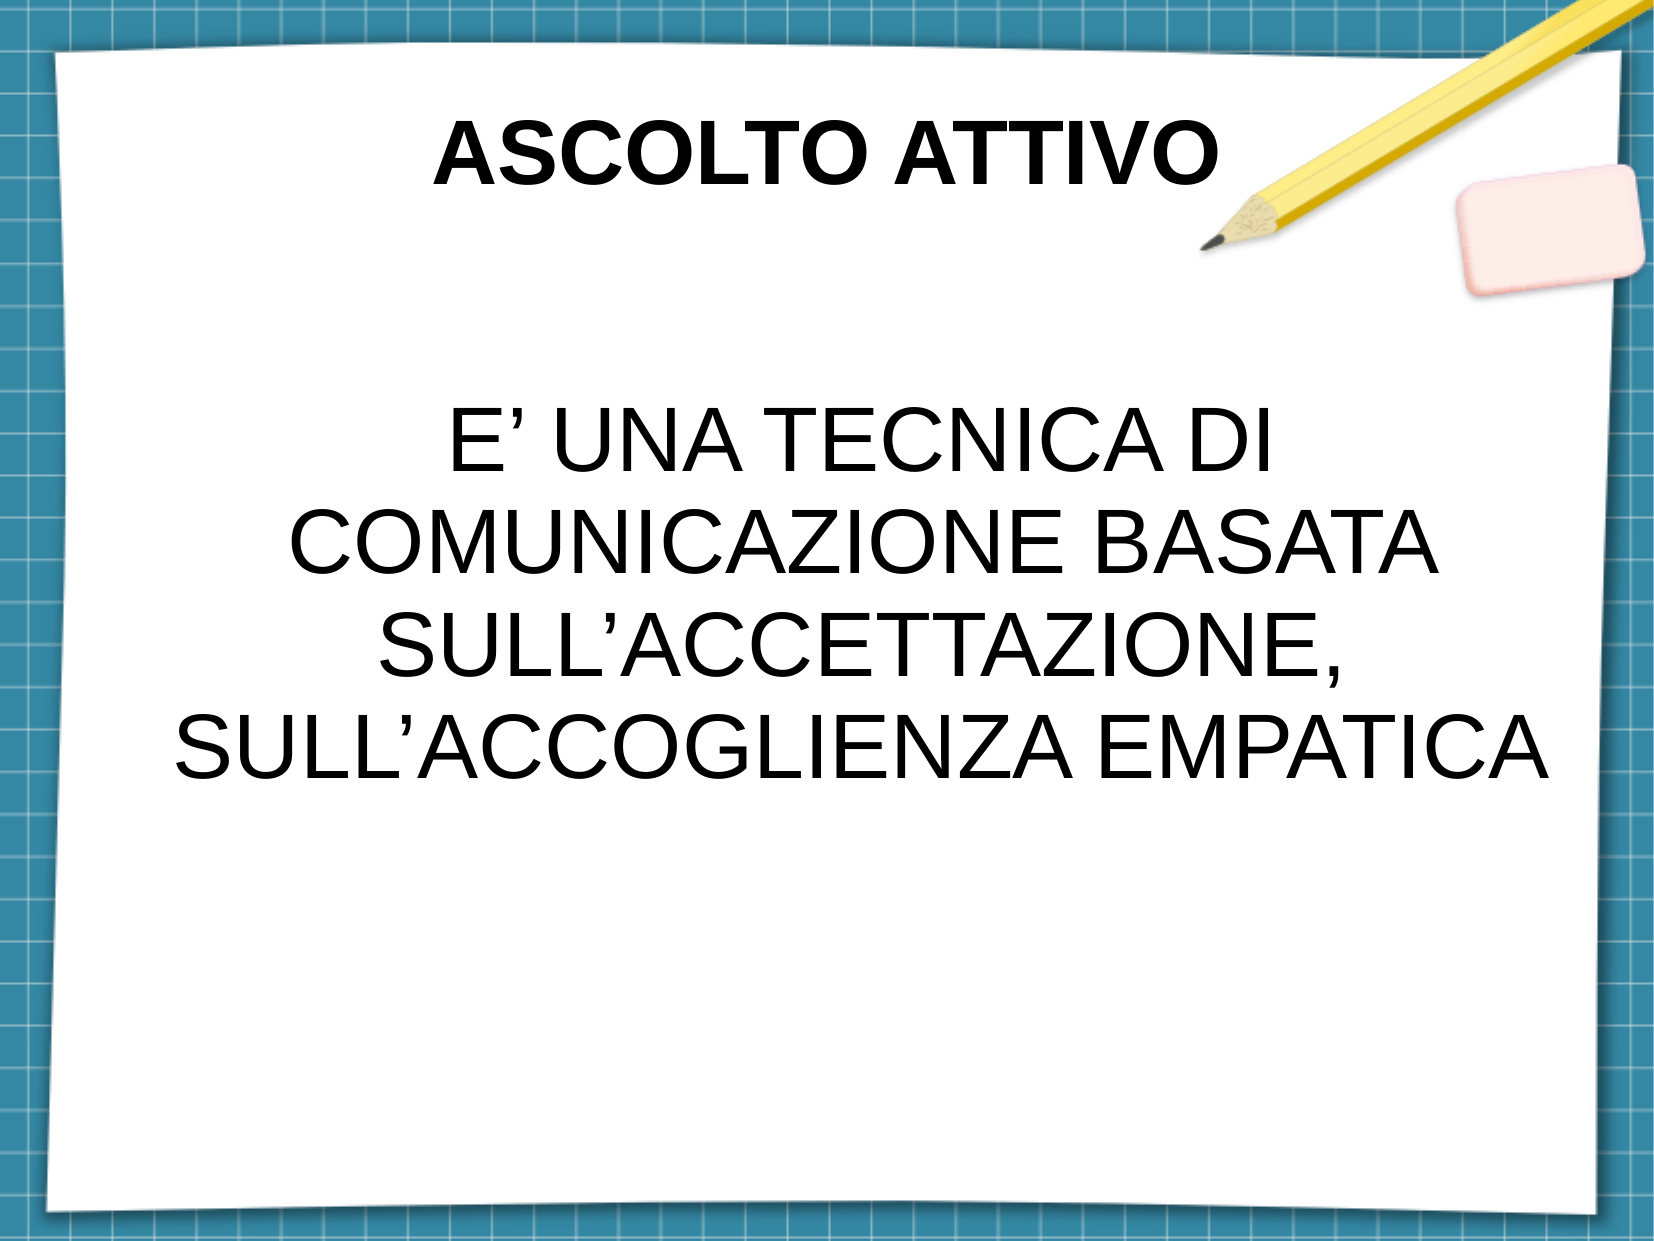

# ASCOLTO ATTIVO
E’ UNA TECNICA DI COMUNICAZIONE BASATA SULL’ACCETTAZIONE, SULL’ACCOGLIENZA EMPATICA